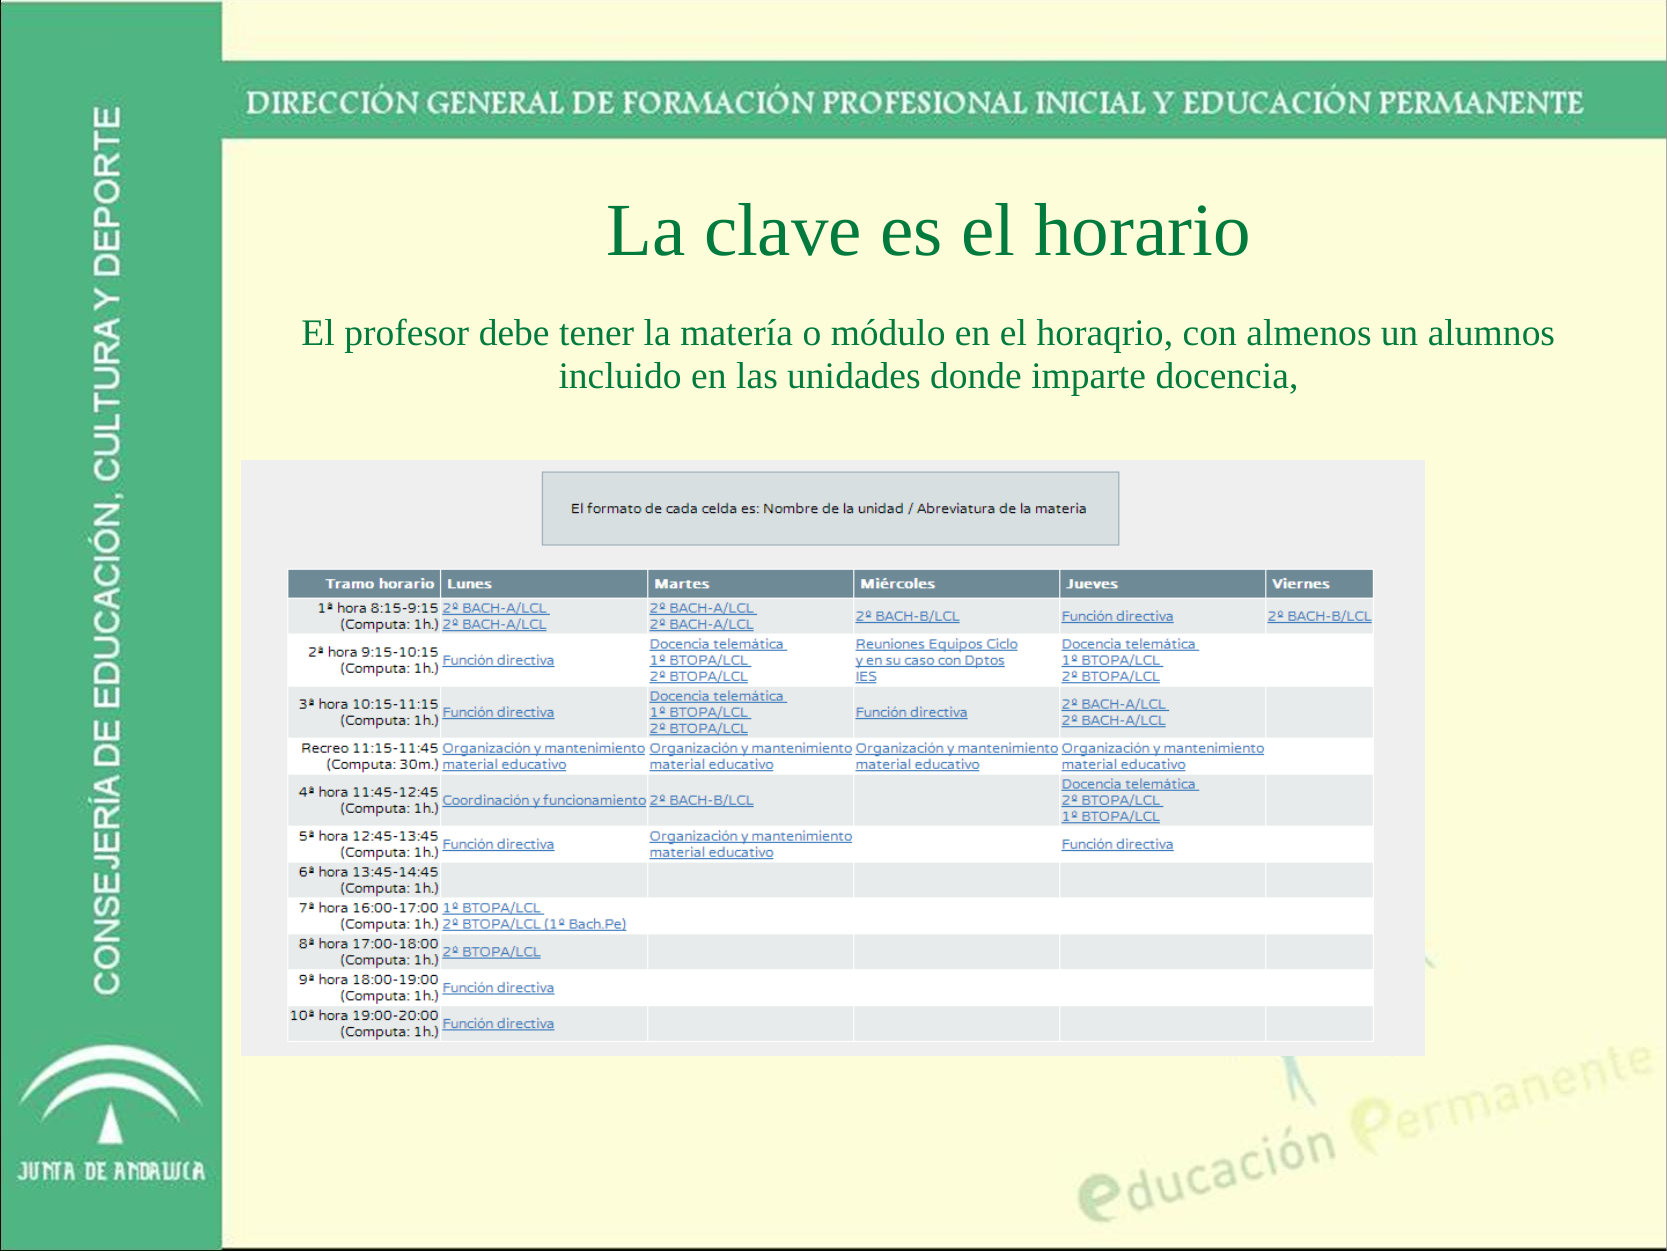

La clave es el horario
El profesor debe tener la matería o módulo en el horaqrio, con almenos un alumnos
incluido en las unidades donde imparte docencia,